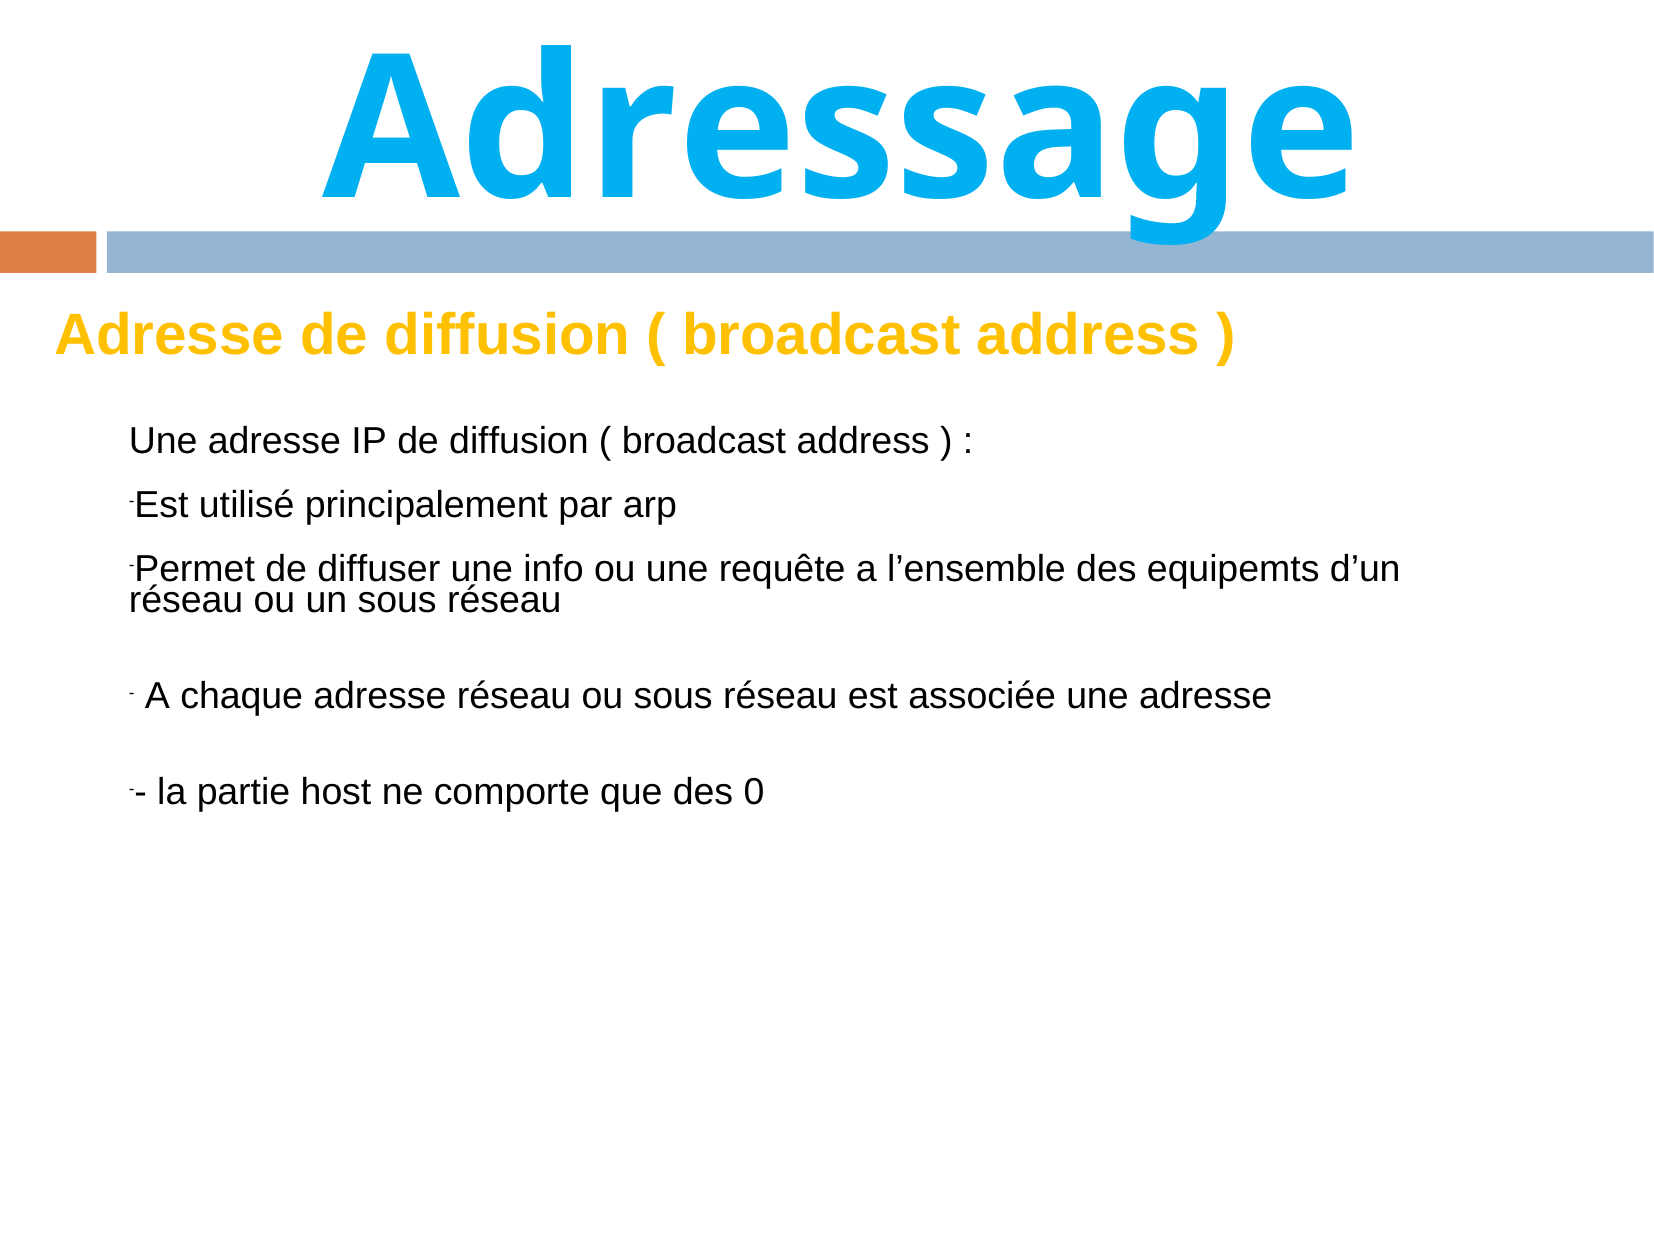

Adressage
Adresse de diffusion ( broadcast address )
Une adresse IP de diffusion ( broadcast address ) :
Est utilisé principalement par arp
Permet de diffuser une info ou une requête a l’ensemble des equipemts d’un réseau ou un sous réseau
 A chaque adresse réseau ou sous réseau est associée une adresse
- la partie host ne comporte que des 0